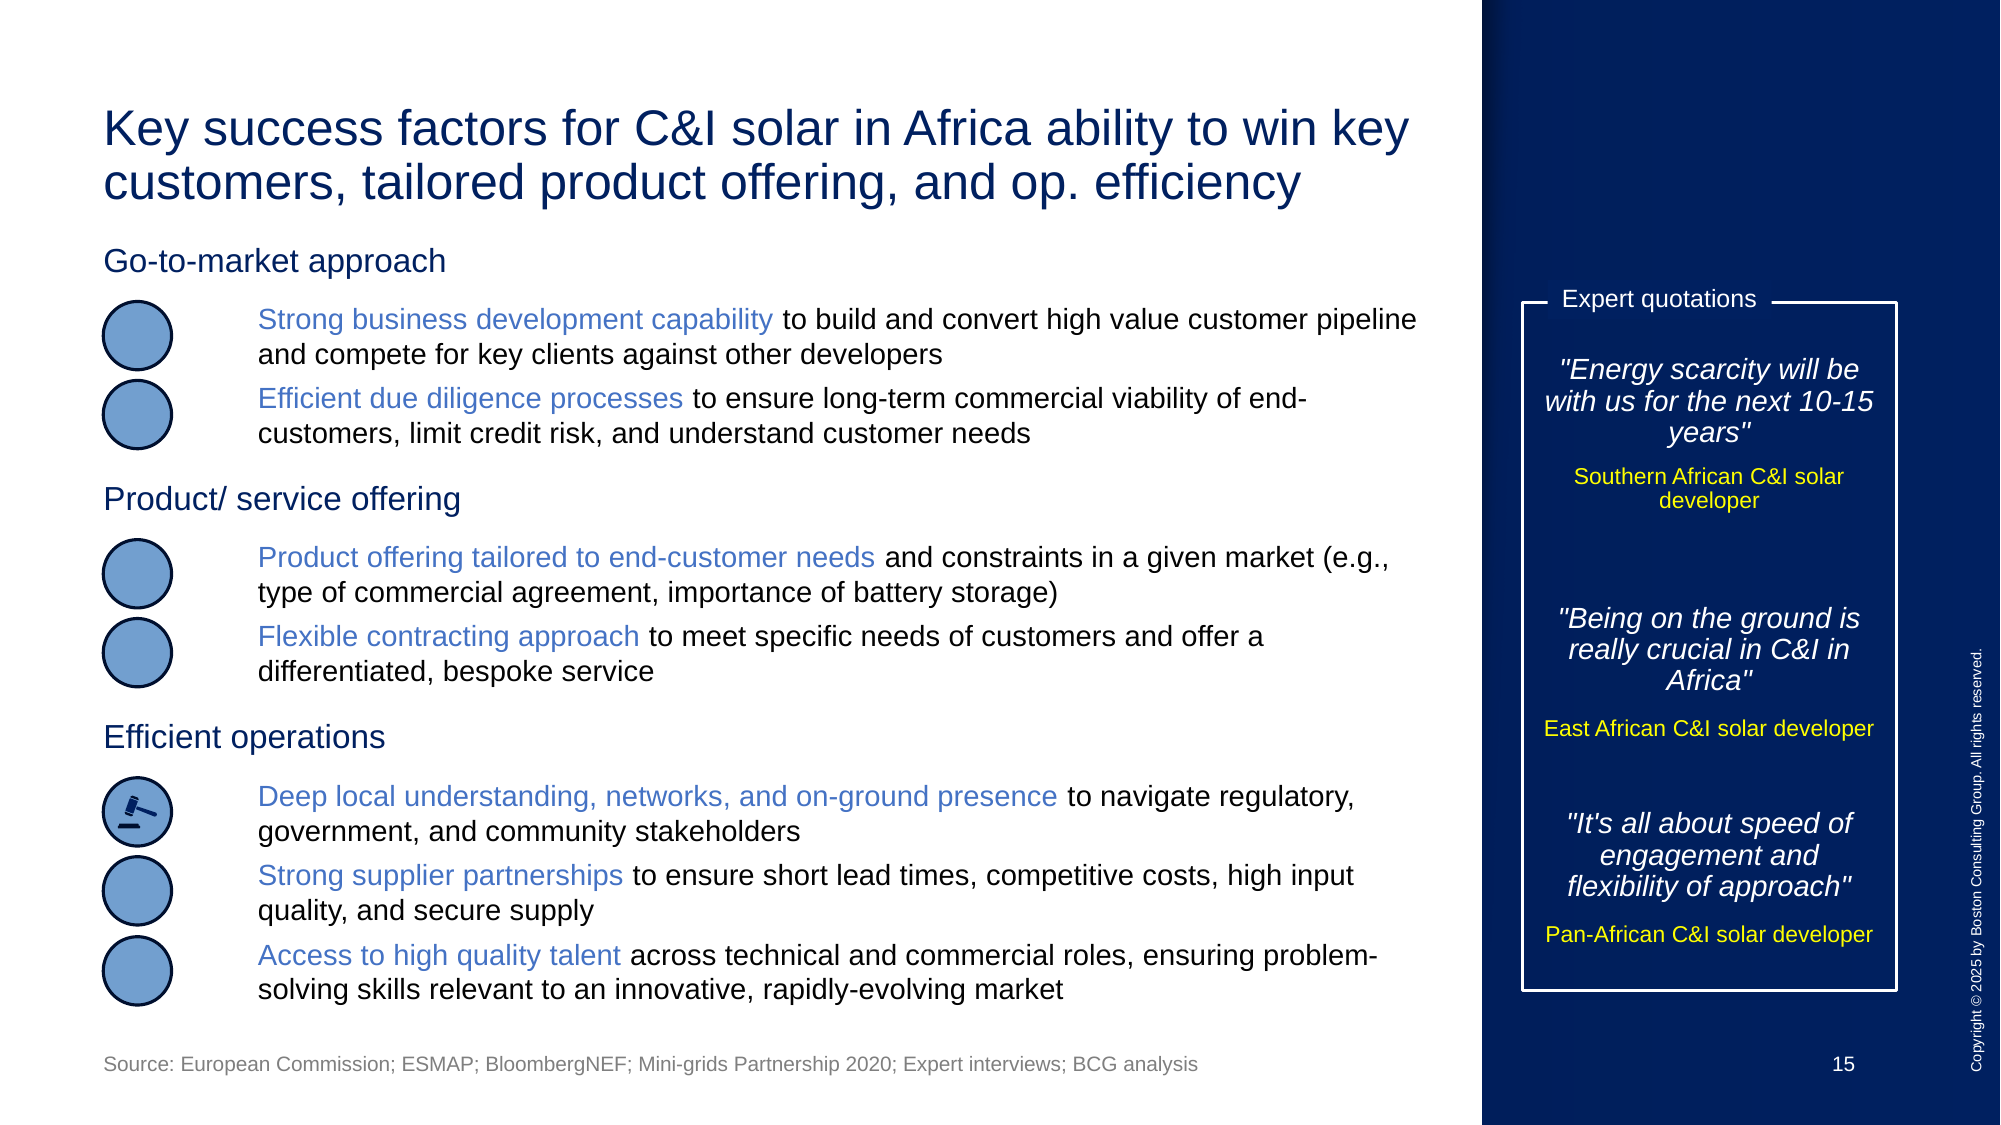

# Key success factors for C&I solar in Africa ability to win key customers, tailored product offering, and op. efficiency
Go-to-market approach
Expert quotations
Strong business development capability to build and convert high value customer pipeline and compete for key clients against other developers
"Energy scarcity will be with us for the next 10-15 years"
Efficient due diligence processes to ensure long-term commercial viability of end-customers, limit credit risk, and understand customer needs
Southern African C&I solar developer
Product/ service offering
Product offering tailored to end-customer needs and constraints in a given market (e.g., type of commercial agreement, importance of battery storage)
"Being on the ground is really crucial in C&I in Africa"
Flexible contracting approach to meet specific needs of customers and offer a differentiated, bespoke service
Efficient operations
East African C&I solar developer
Deep local understanding, networks, and on-ground presence to navigate regulatory, government, and community stakeholders
"It's all about speed of engagement and flexibility of approach"
Strong supplier partnerships to ensure short lead times, competitive costs, high input quality, and secure supply
Pan-African C&I solar developer
Access to high quality talent across technical and commercial roles, ensuring problem-solving skills relevant to an innovative, rapidly-evolving market
Source: European Commission; ESMAP; BloombergNEF; Mini-grids Partnership 2020; Expert interviews; BCG analysis